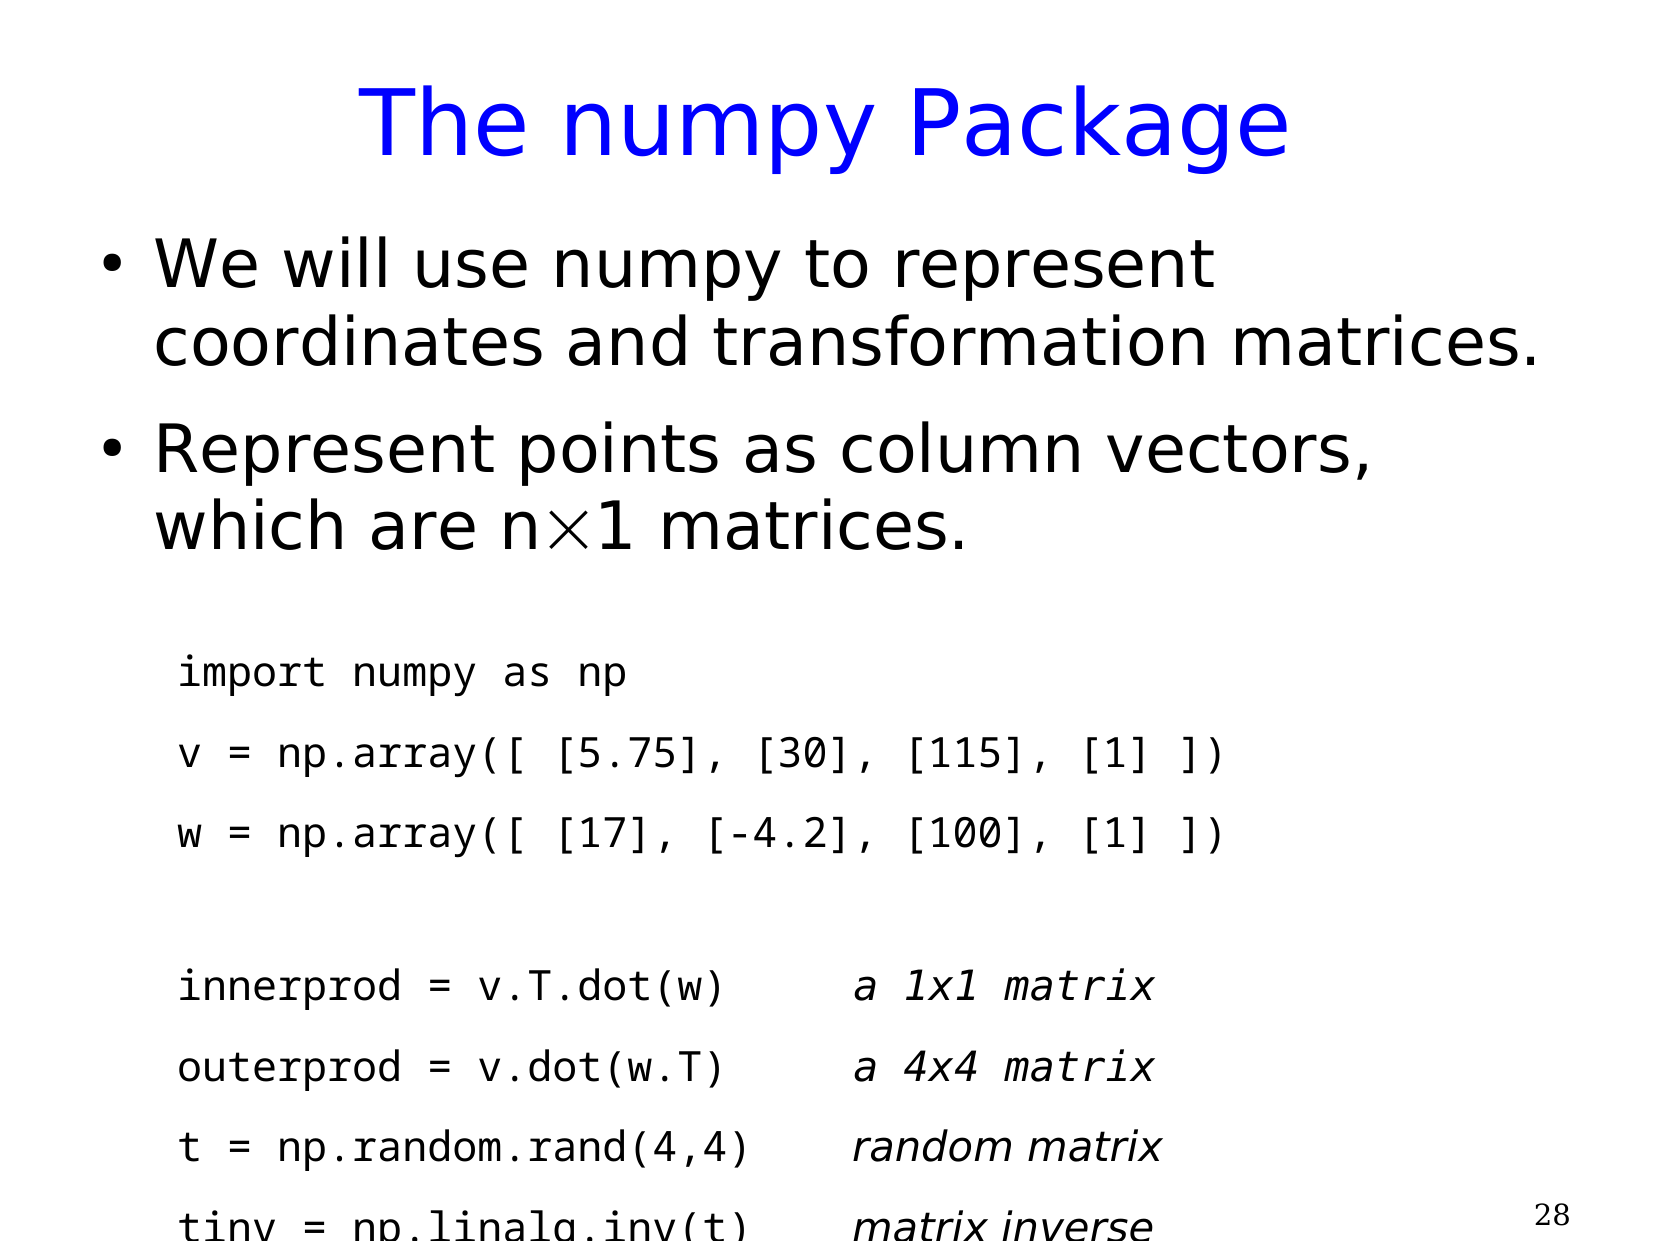

# The numpy Package
We will use numpy to represent coordinates and transformation matrices.
Represent points as column vectors, which are n´1 matrices.
import numpy as np
v = np.array([ [5.75], [30], [115], [1] ])
w = np.array([ [17], [-4.2], [100], [1] ])
innerprod = v.T.dot(w) a 1x1 matrix
outerprod = v.dot(w.T) a 4x4 matrix
t = np.random.rand(4,4) random matrix
tinv = np.linalg.inv(t) matrix inverse
28